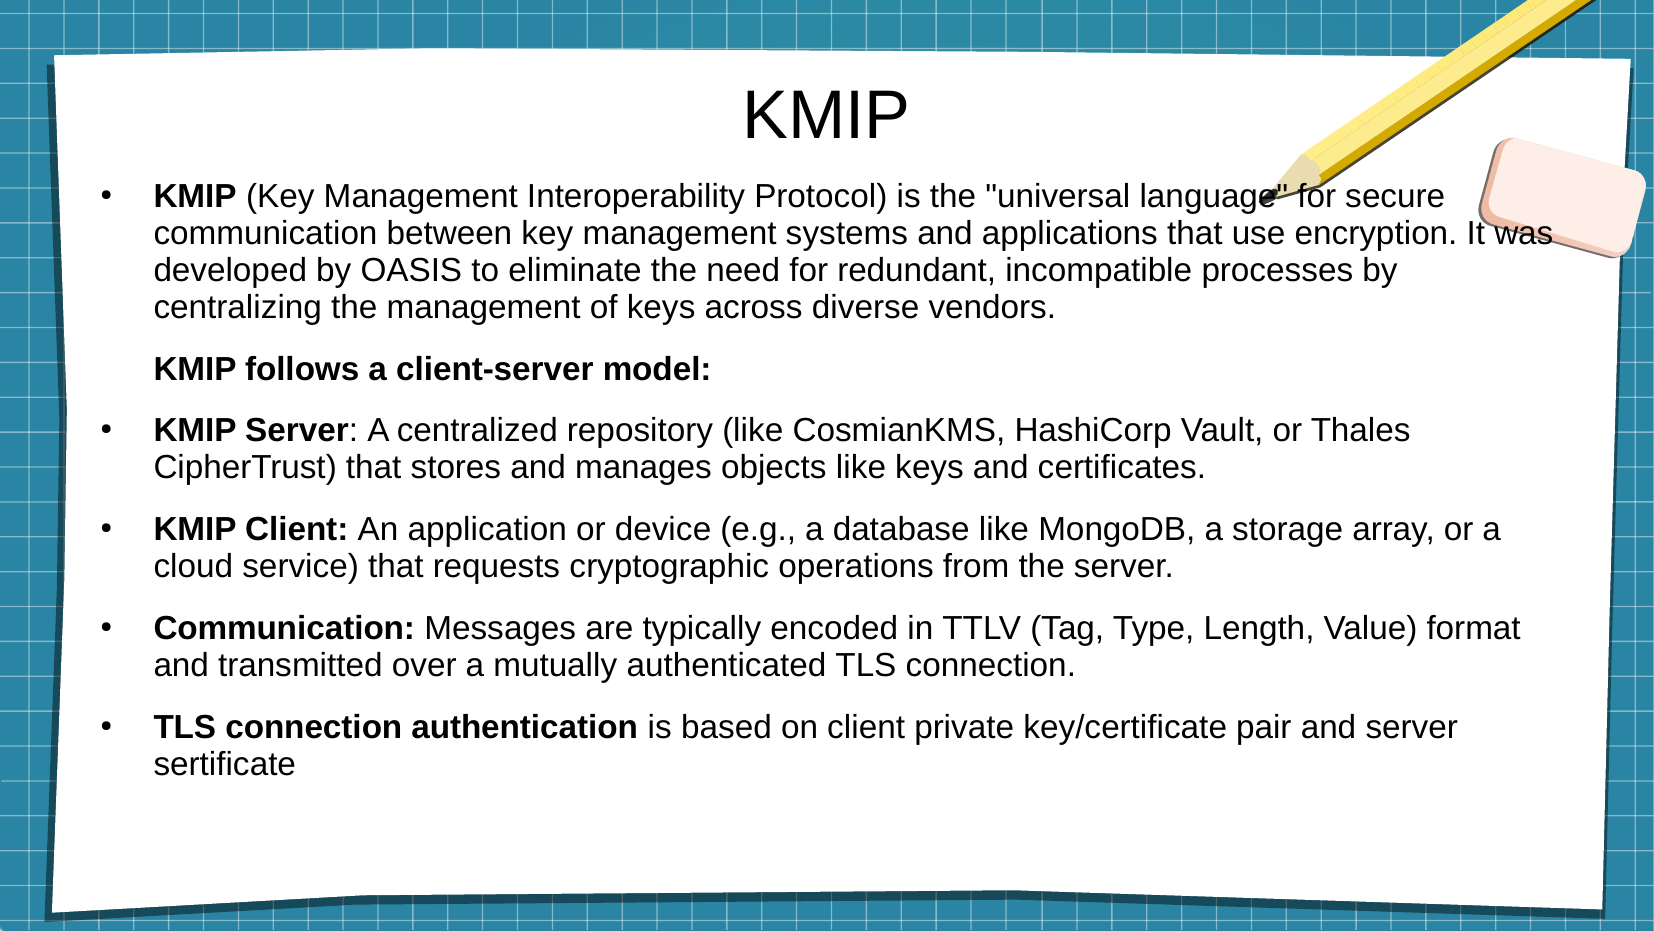

# KMIP
KMIP (Key Management Interoperability Protocol) is the "universal language" for secure communication between key management systems and applications that use encryption. It was developed by OASIS to eliminate the need for redundant, incompatible processes by centralizing the management of keys across diverse vendors.
KMIP follows a client-server model:
KMIP Server: A centralized repository (like CosmianKMS, HashiCorp Vault, or Thales CipherTrust) that stores and manages objects like keys and certificates.
KMIP Client: An application or device (e.g., a database like MongoDB, a storage array, or a cloud service) that requests cryptographic operations from the server.
Communication: Messages are typically encoded in TTLV (Tag, Type, Length, Value) format and transmitted over a mutually authenticated TLS connection.
TLS connection authentication is based on client private key/certificate pair and server sertificate